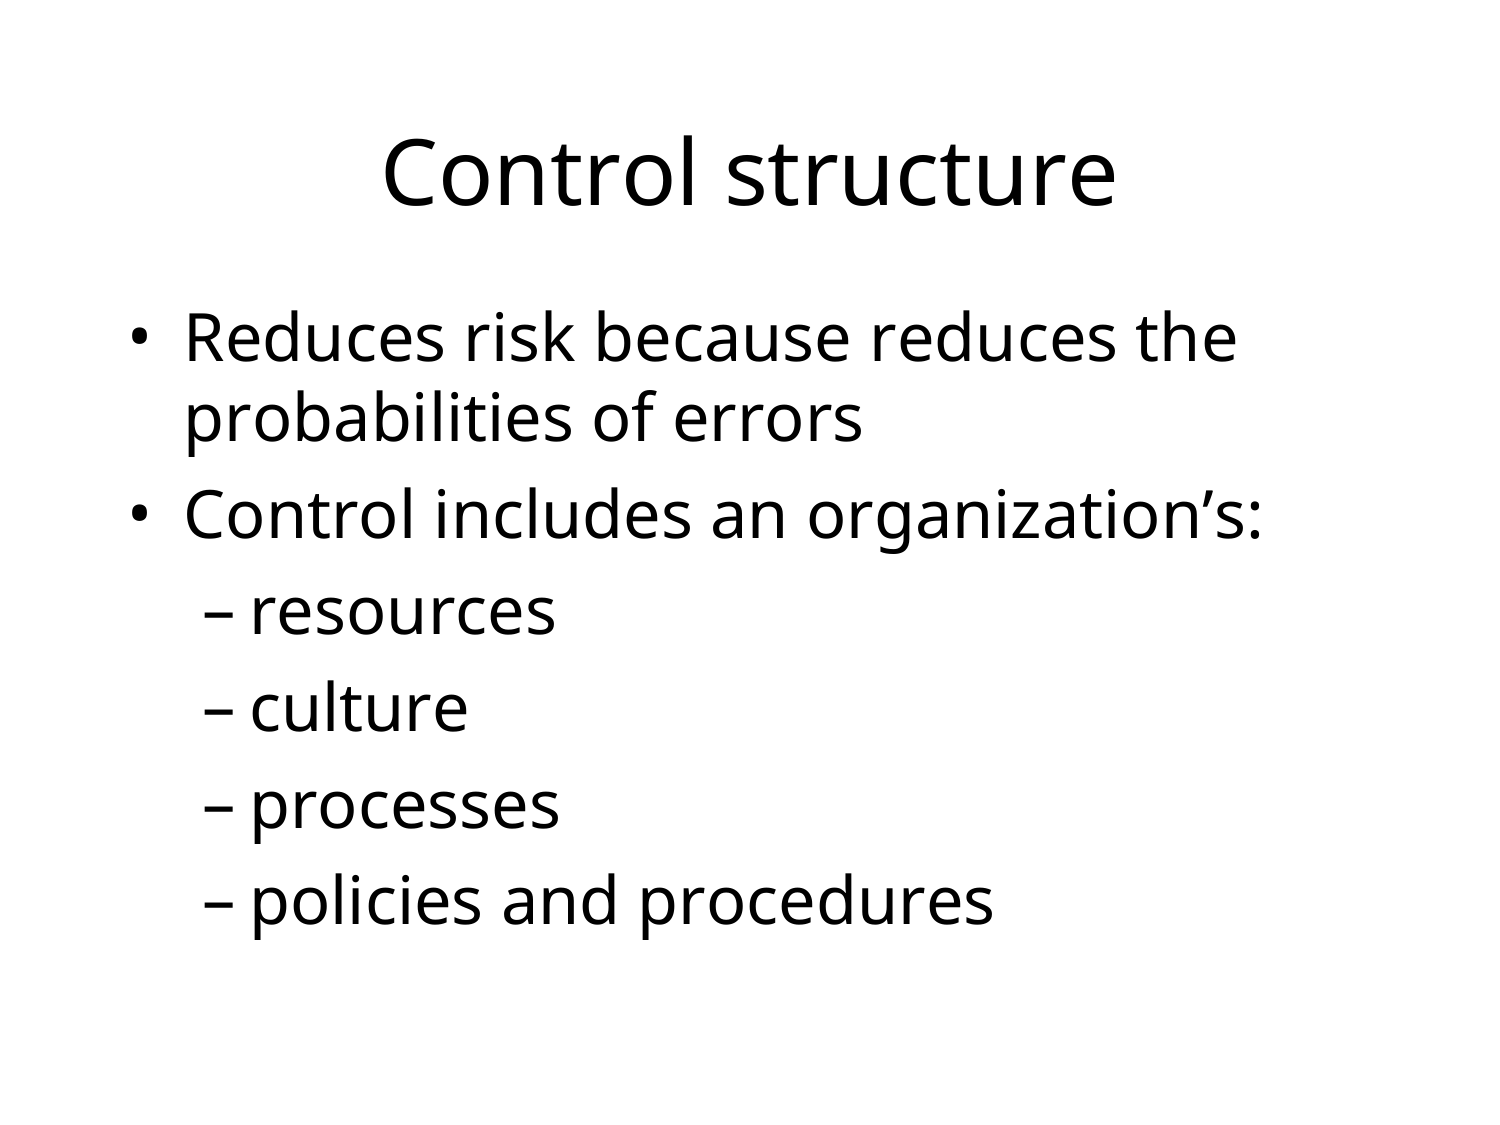

# Control structure
Reduces risk because reduces the probabilities of errors
Control includes an organization’s:
resources
culture
processes
policies and procedures